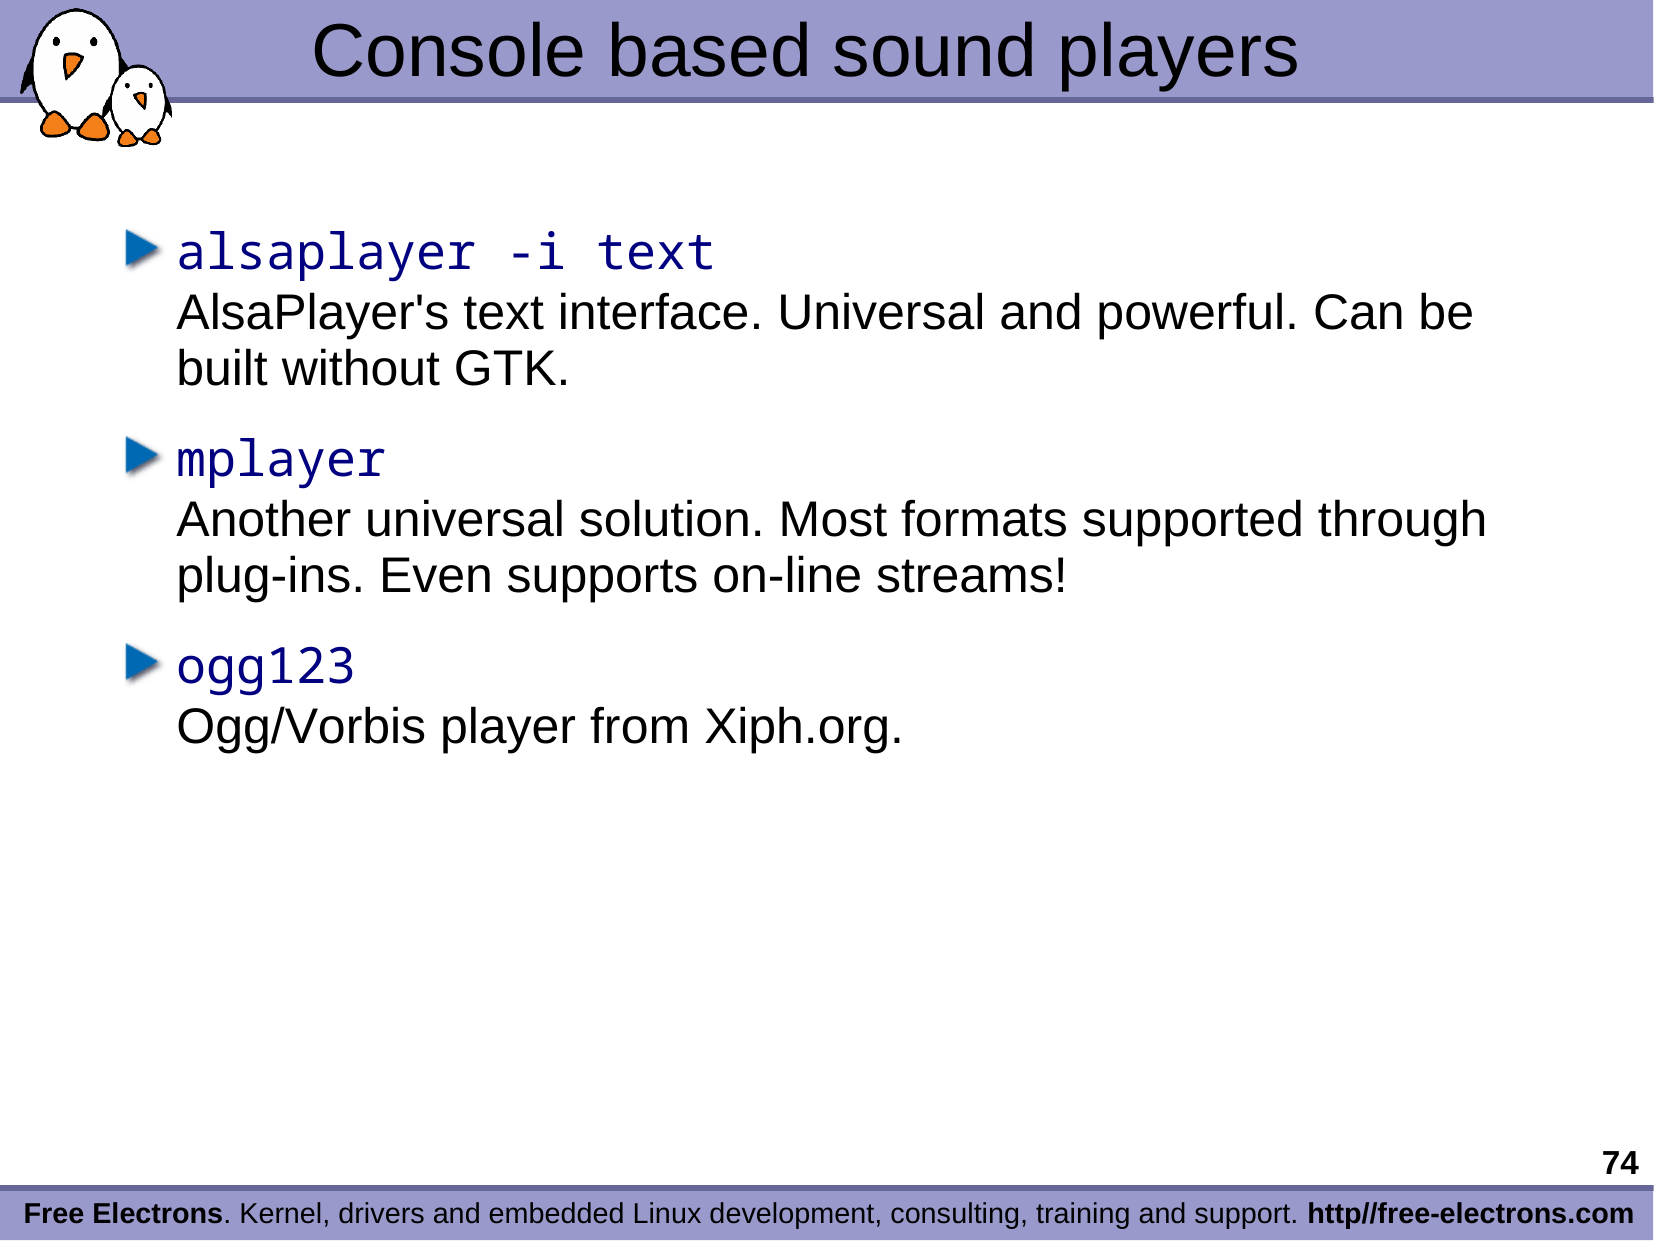

# Console based sound players
alsaplayer -i text
AlsaPlayer's text interface. Universal and powerful. Can be built without GTK.
mplayer
Another universal solution. Most formats supported through plug-ins. Even supports on-line streams!
ogg123
Ogg/Vorbis player from Xiph.org.